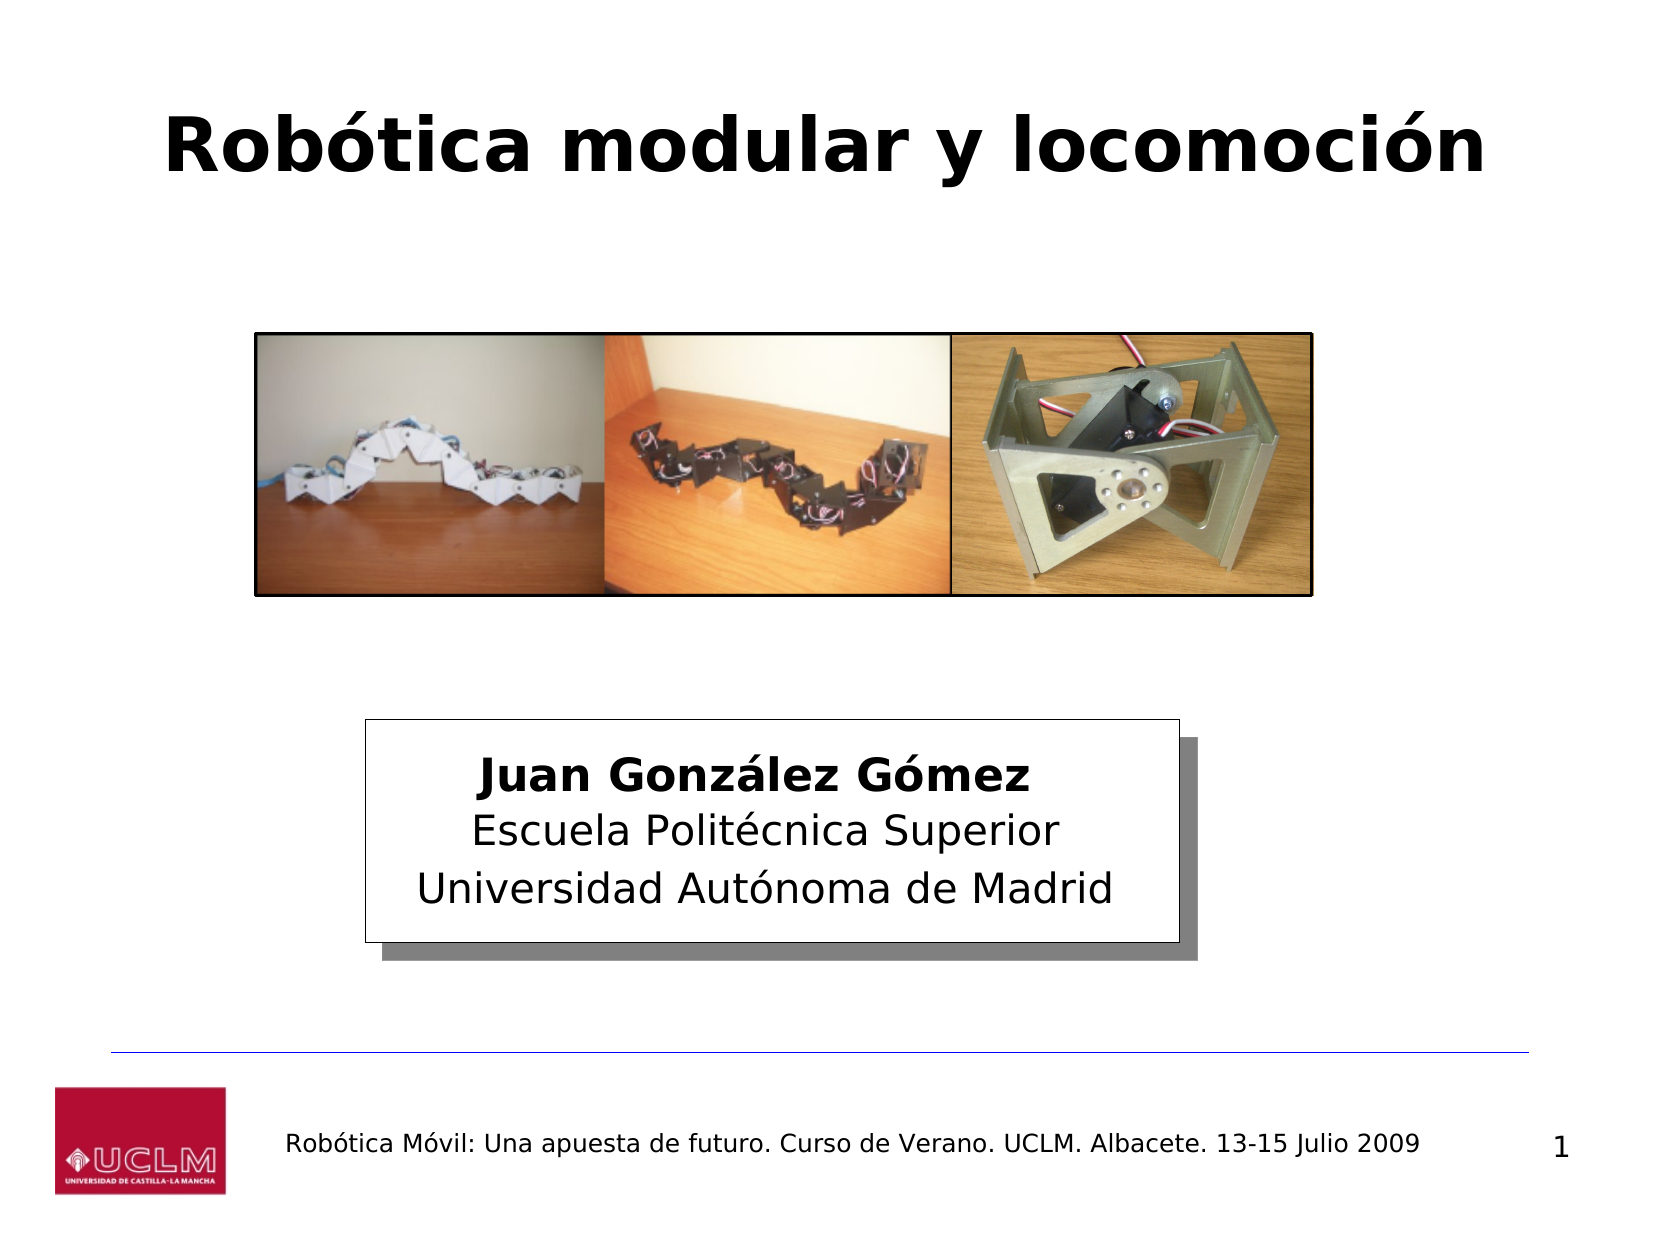

Robótica modular y locomoción
Juan González Gómez
Escuela Politécnica Superior
Universidad Autónoma de Madrid
Robótica Móvil: Una apuesta de futuro. Curso de Verano. UCLM. Albacete. 13-15 Julio 2009
1